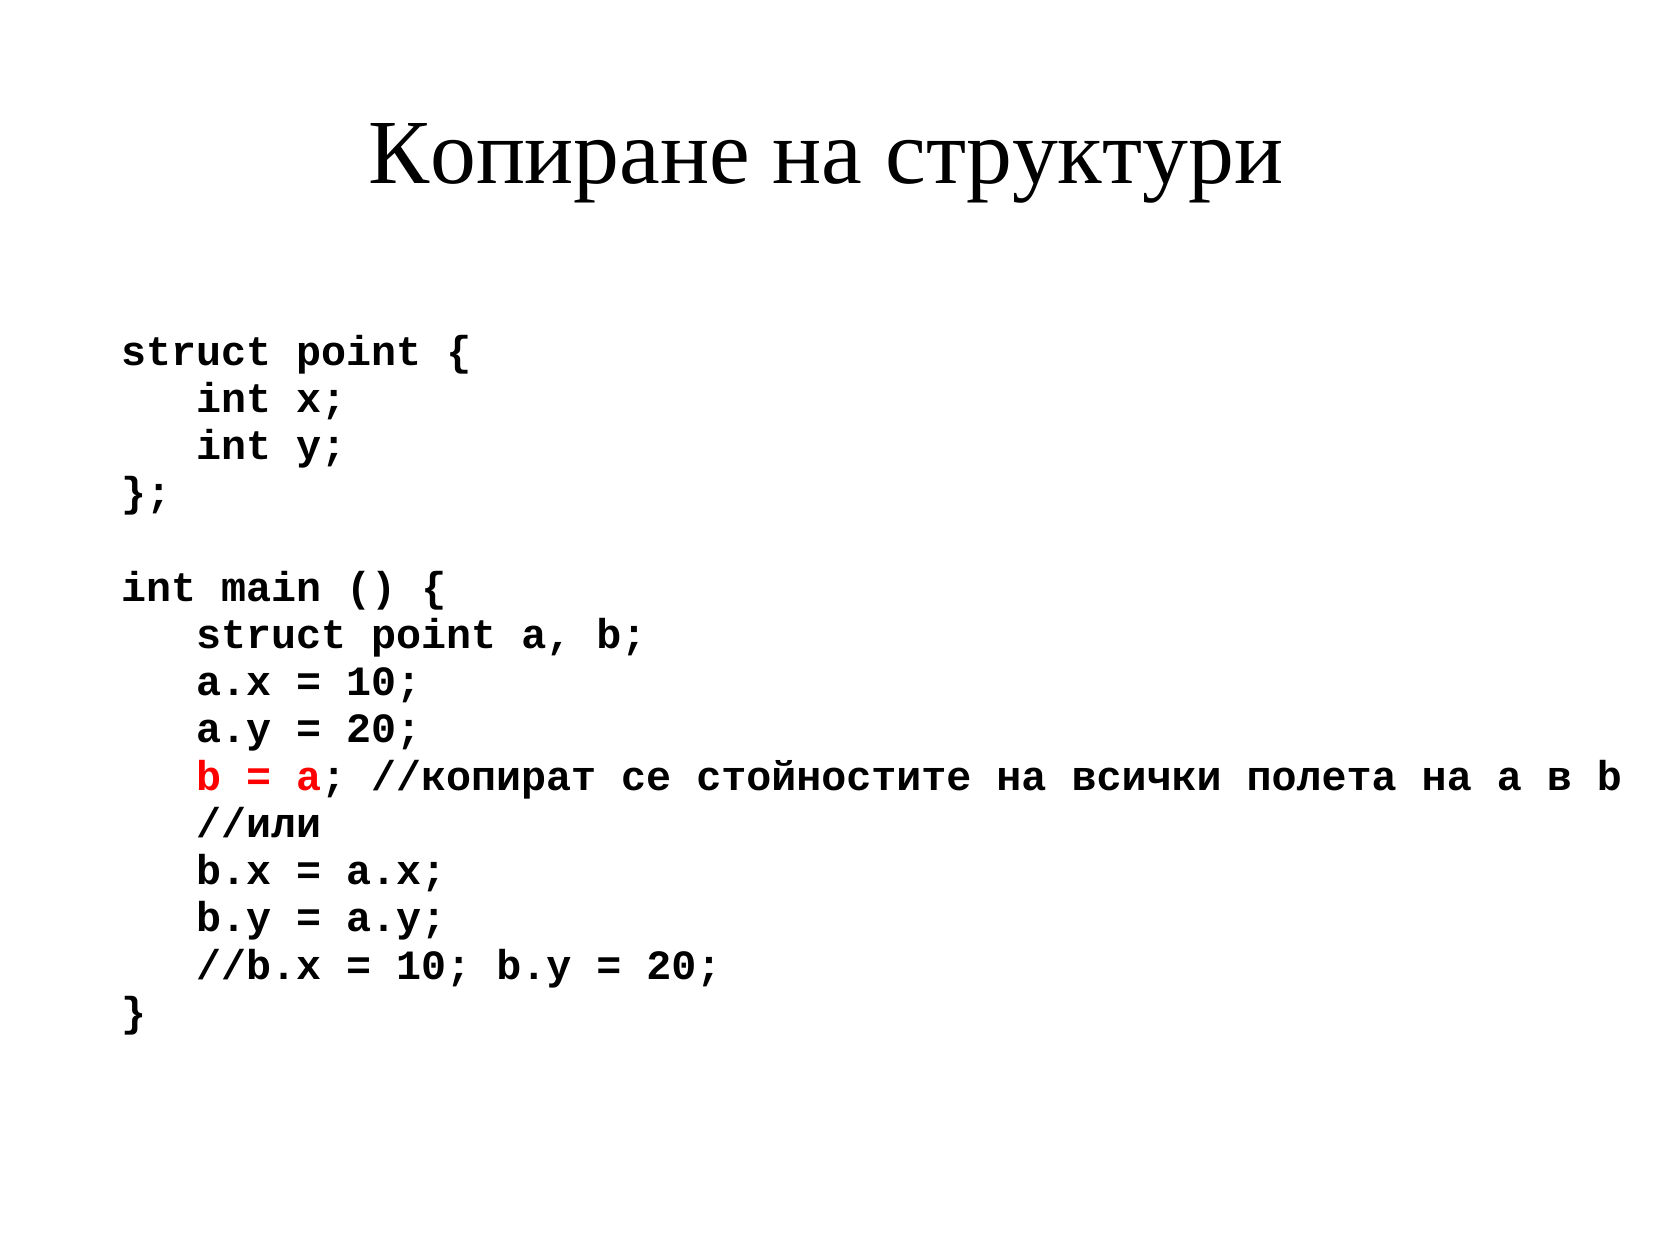

# Копиране на структури
struct point {
	int x;
	int y;
};
int main () {
	struct point a, b;
	a.x = 10;
	a.y = 20;
	b = a; //копират се стойностите на всички полета на a в b
	//или
	b.x = a.x;
	b.y = a.y;
	//b.x = 10; b.y = 20;
}